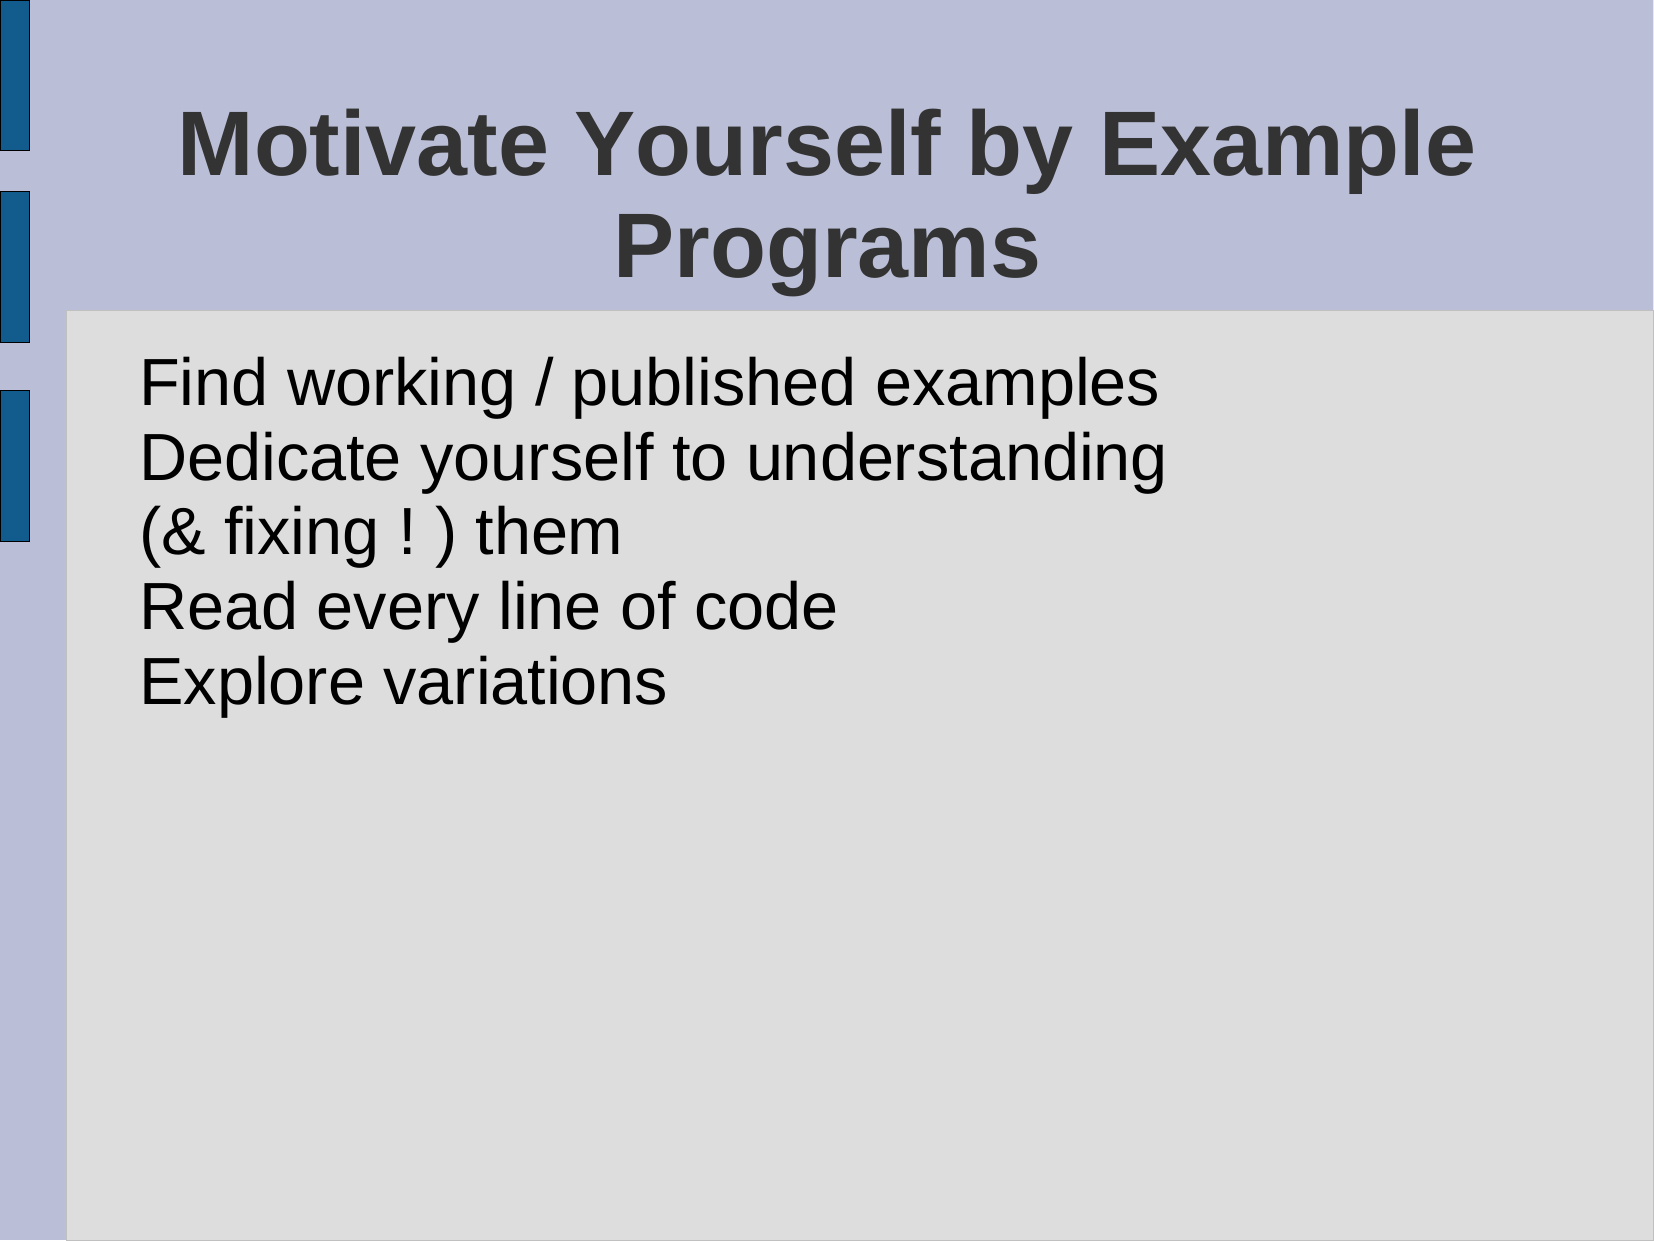

# Motivate Yourself by Example Programs
Find working / published examples
Dedicate yourself to understanding
(& fixing ! ) them
Read every line of code
Explore variations